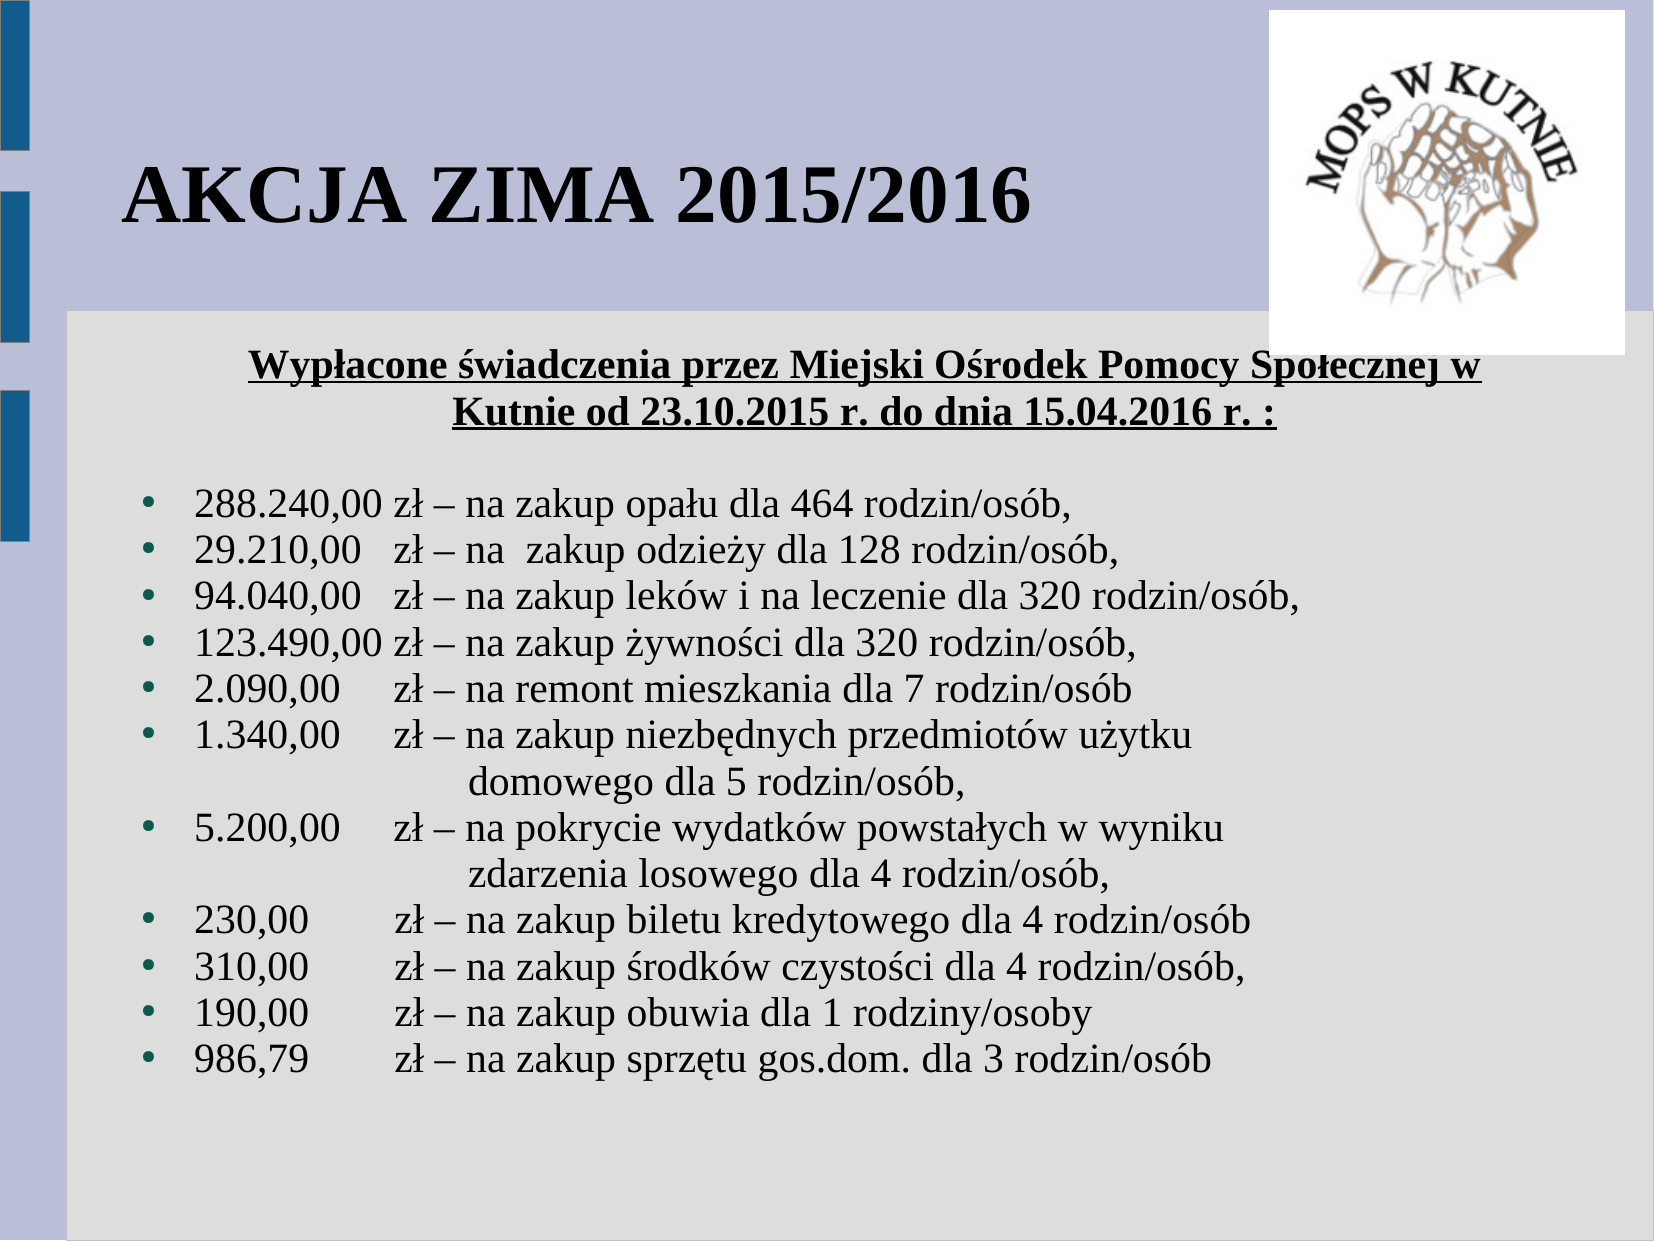

# AKCJA ZIMA 2015/2016
Wypłacone świadczenia przez Miejski Ośrodek Pomocy Społecznej w Kutnie od 23.10.2015 r. do dnia 15.04.2016 r. :
288.240,00 zł – na zakup opału dla 464 rodzin/osób,
29.210,00 zł – na zakup odzieży dla 128 rodzin/osób,
94.040,00 zł – na zakup leków i na leczenie dla 320 rodzin/osób,
123.490,00 zł – na zakup żywności dla 320 rodzin/osób,
2.090,00 zł – na remont mieszkania dla 7 rodzin/osób
1.340,00 zł – na zakup niezbędnych przedmiotów użytku 						 		 domowego dla 5 rodzin/osób,
5.200,00 zł – na pokrycie wydatków powstałych w wyniku 						 	 zdarzenia losowego dla 4 rodzin/osób,
230,00	 zł – na zakup biletu kredytowego dla 4 rodzin/osób
310,00	 zł – na zakup środków czystości dla 4 rodzin/osób,
190,00	 zł – na zakup obuwia dla 1 rodziny/osoby
986,79	 zł – na zakup sprzętu gos.dom. dla 3 rodzin/osób